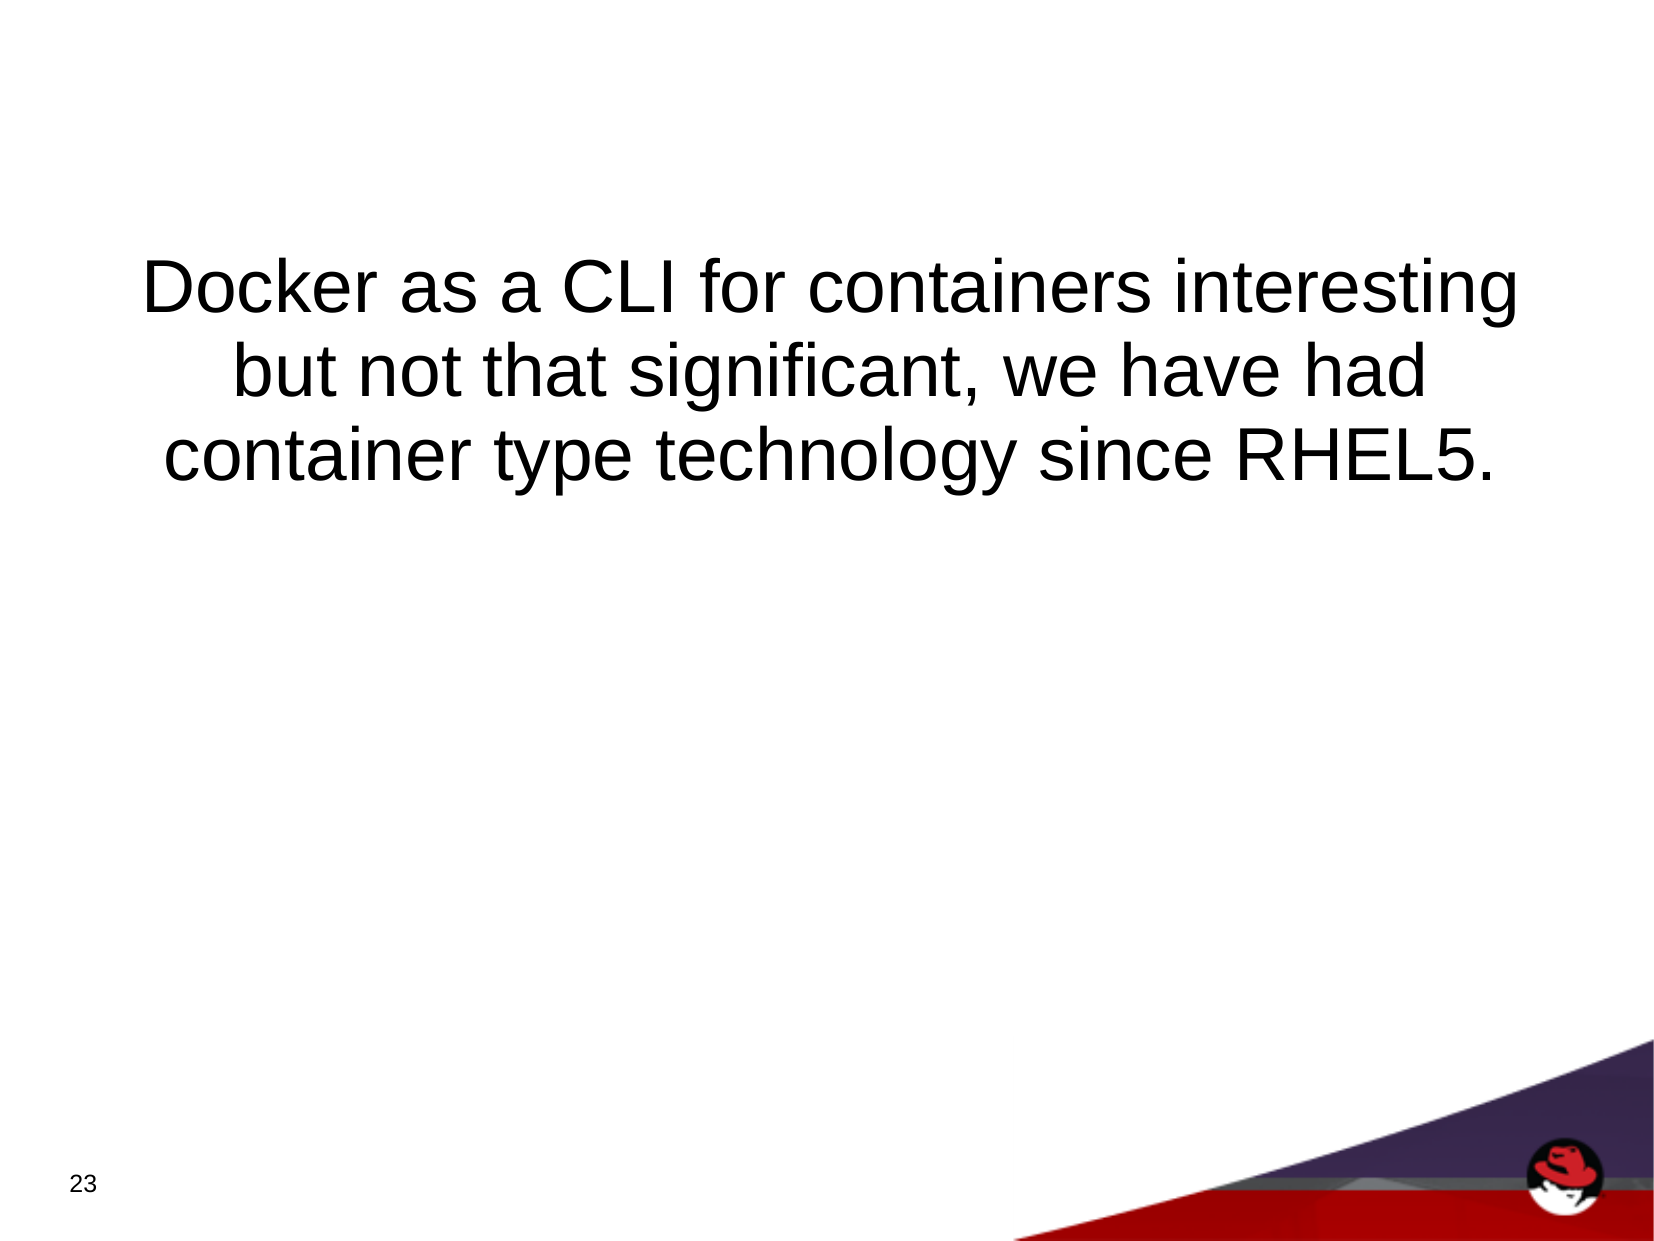

# Docker as a CLI for containers interesting but not that significant, we have had container type technology since RHEL5.